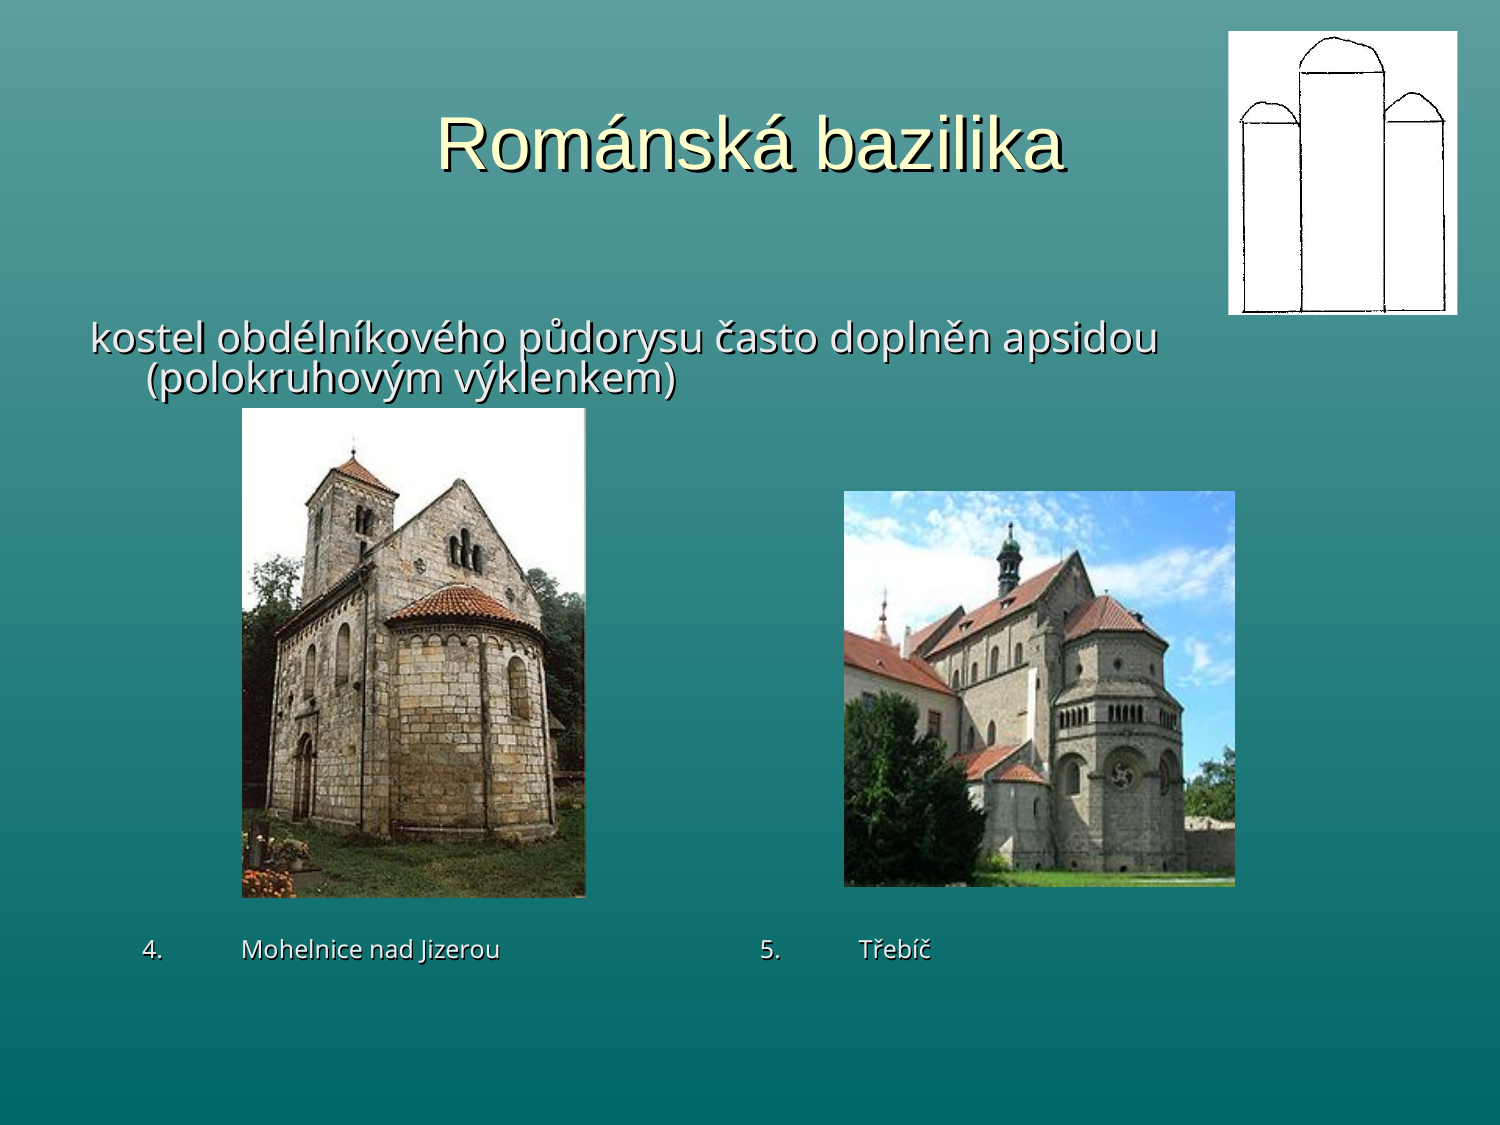

# Románská bazilika
kostel obdélníkového půdorysu často doplněn apsidou (polokruhovým výklenkem)
 4. Mohelnice nad Jizerou 5. Třebíč